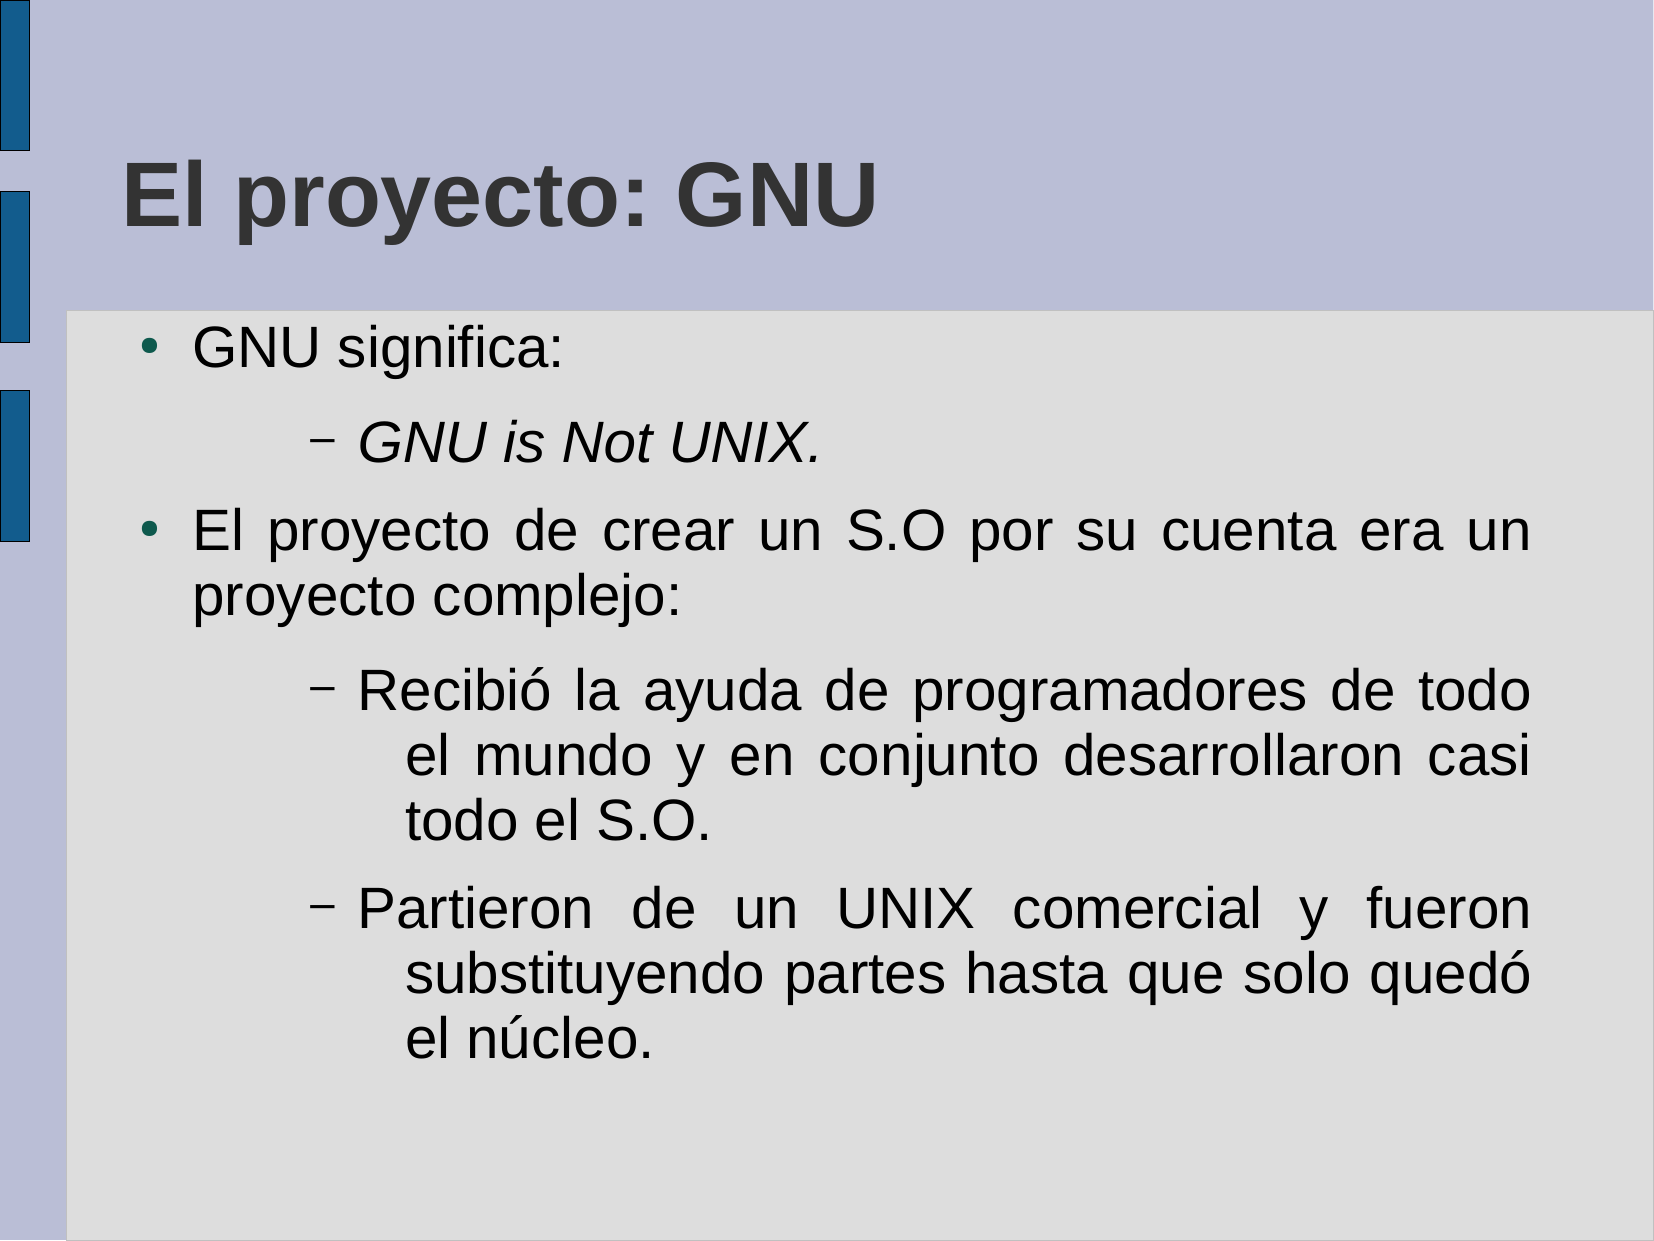

# El proyecto: GNU
GNU significa:
GNU is Not UNIX.
El proyecto de crear un S.O por su cuenta era un proyecto complejo:
Recibió la ayuda de programadores de todo el mundo y en conjunto desarrollaron casi todo el S.O.
Partieron de un UNIX comercial y fueron substituyendo partes hasta que solo quedó el núcleo.